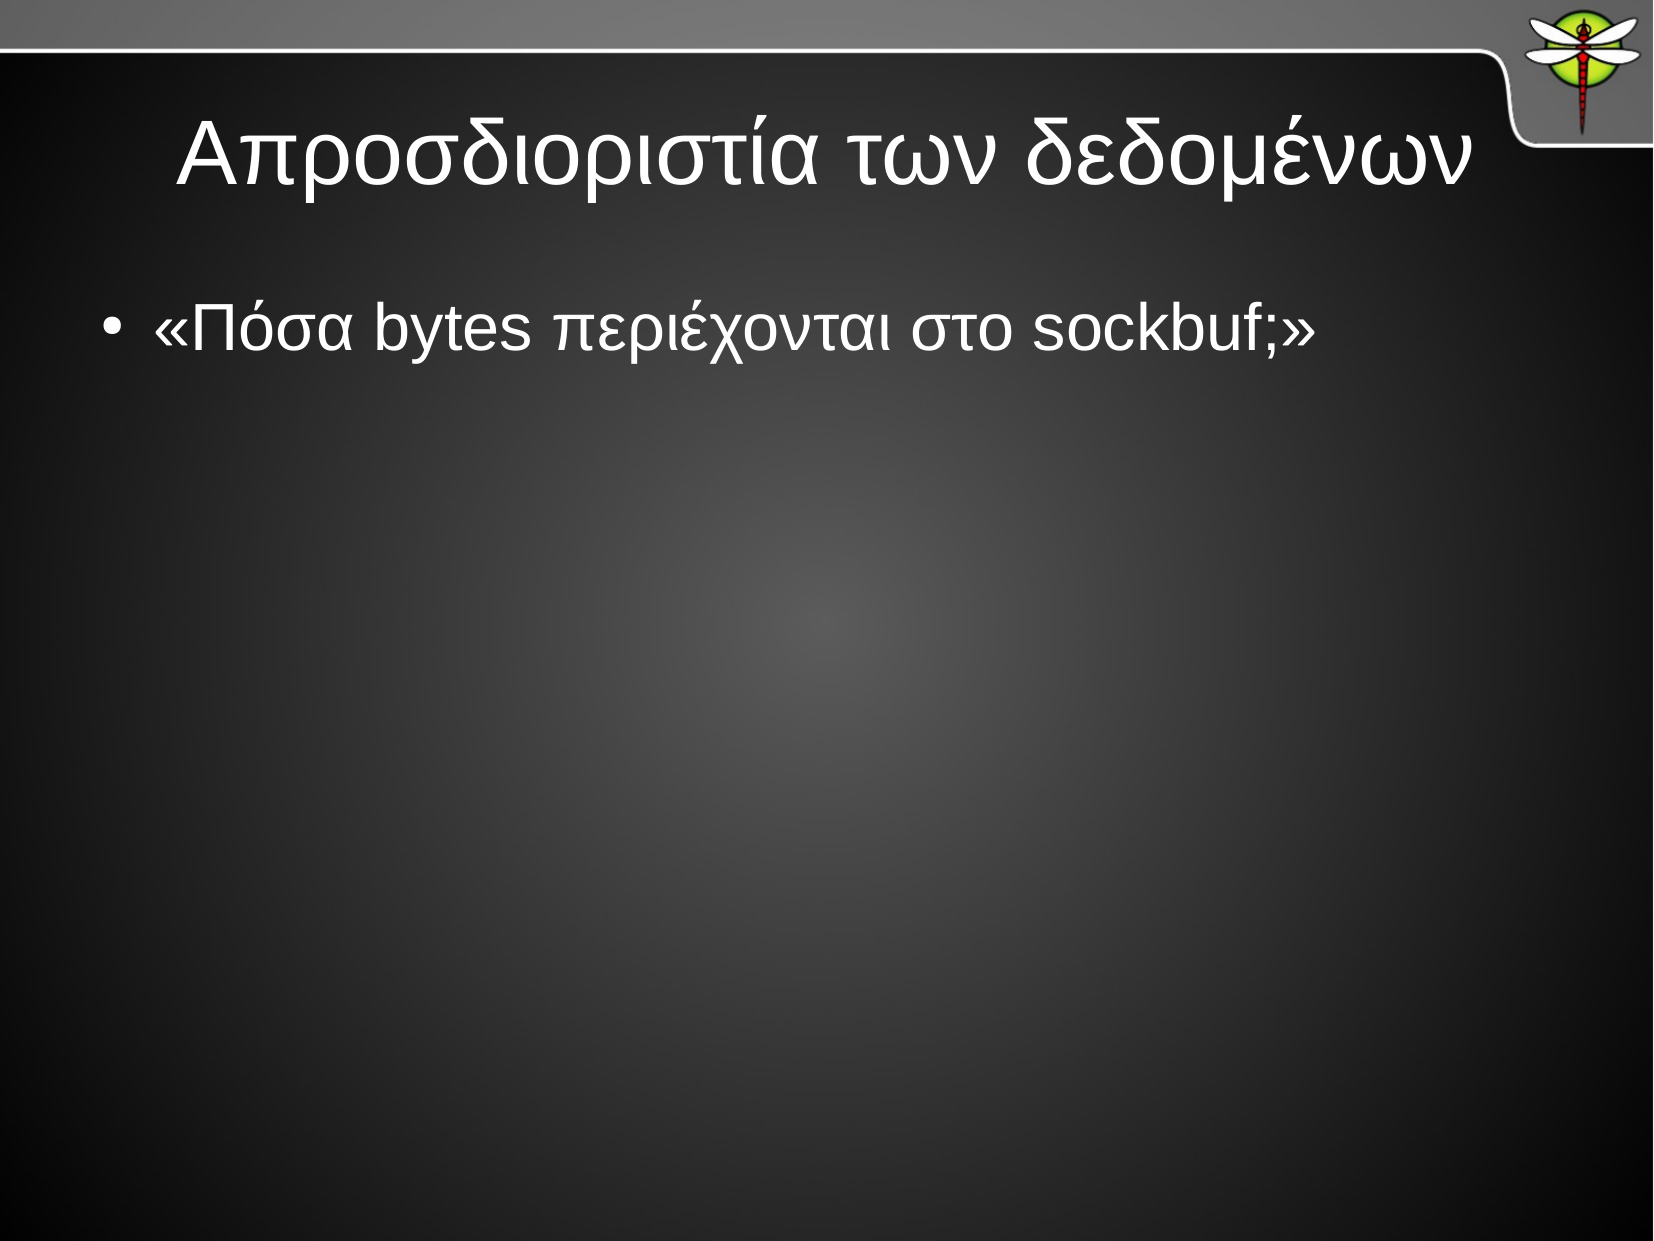

# Απροσδιοριστία των δεδομένων
«Πόσα bytes περιέχονται στο sockbuf;»